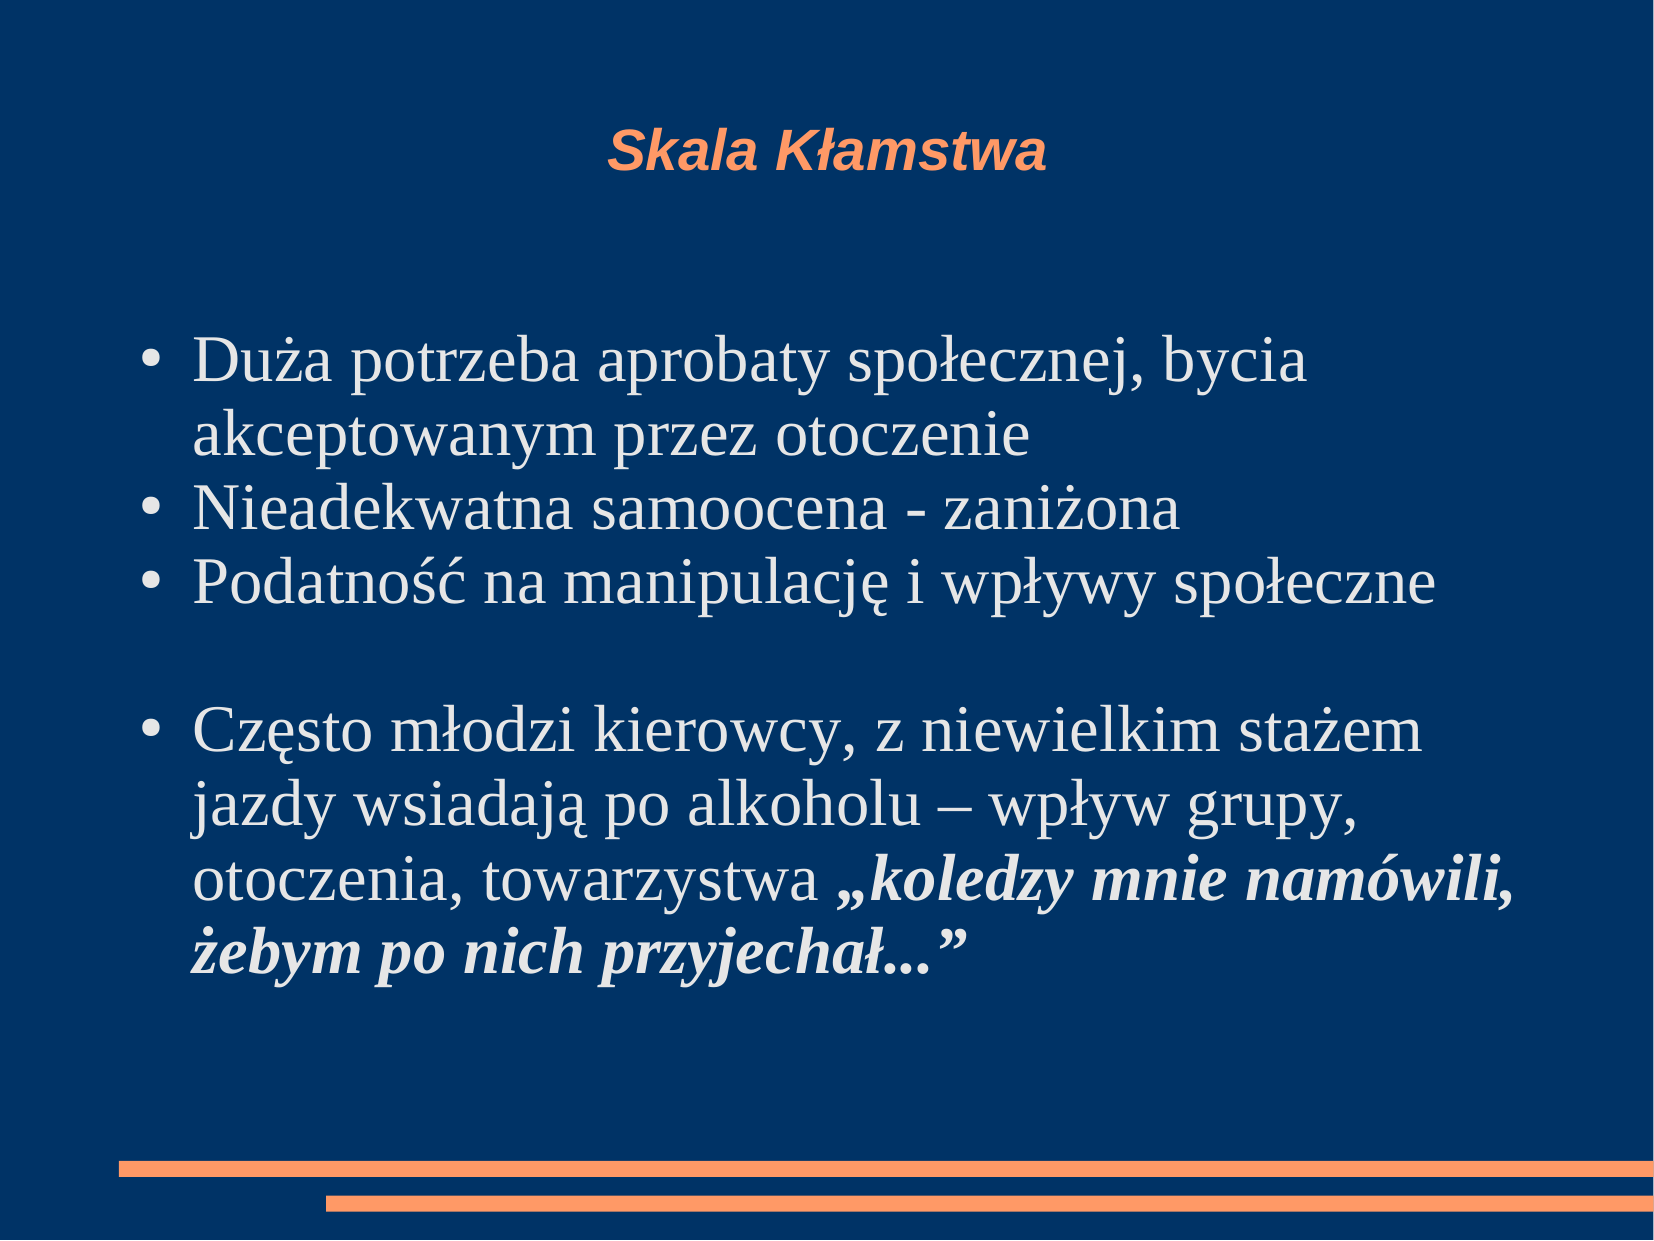

# Skala Kłamstwa
Duża potrzeba aprobaty społecznej, bycia akceptowanym przez otoczenie
Nieadekwatna samoocena - zaniżona
Podatność na manipulację i wpływy społeczne
Często młodzi kierowcy, z niewielkim stażem jazdy wsiadają po alkoholu – wpływ grupy, otoczenia, towarzystwa „koledzy mnie namówili, żebym po nich przyjechał...”